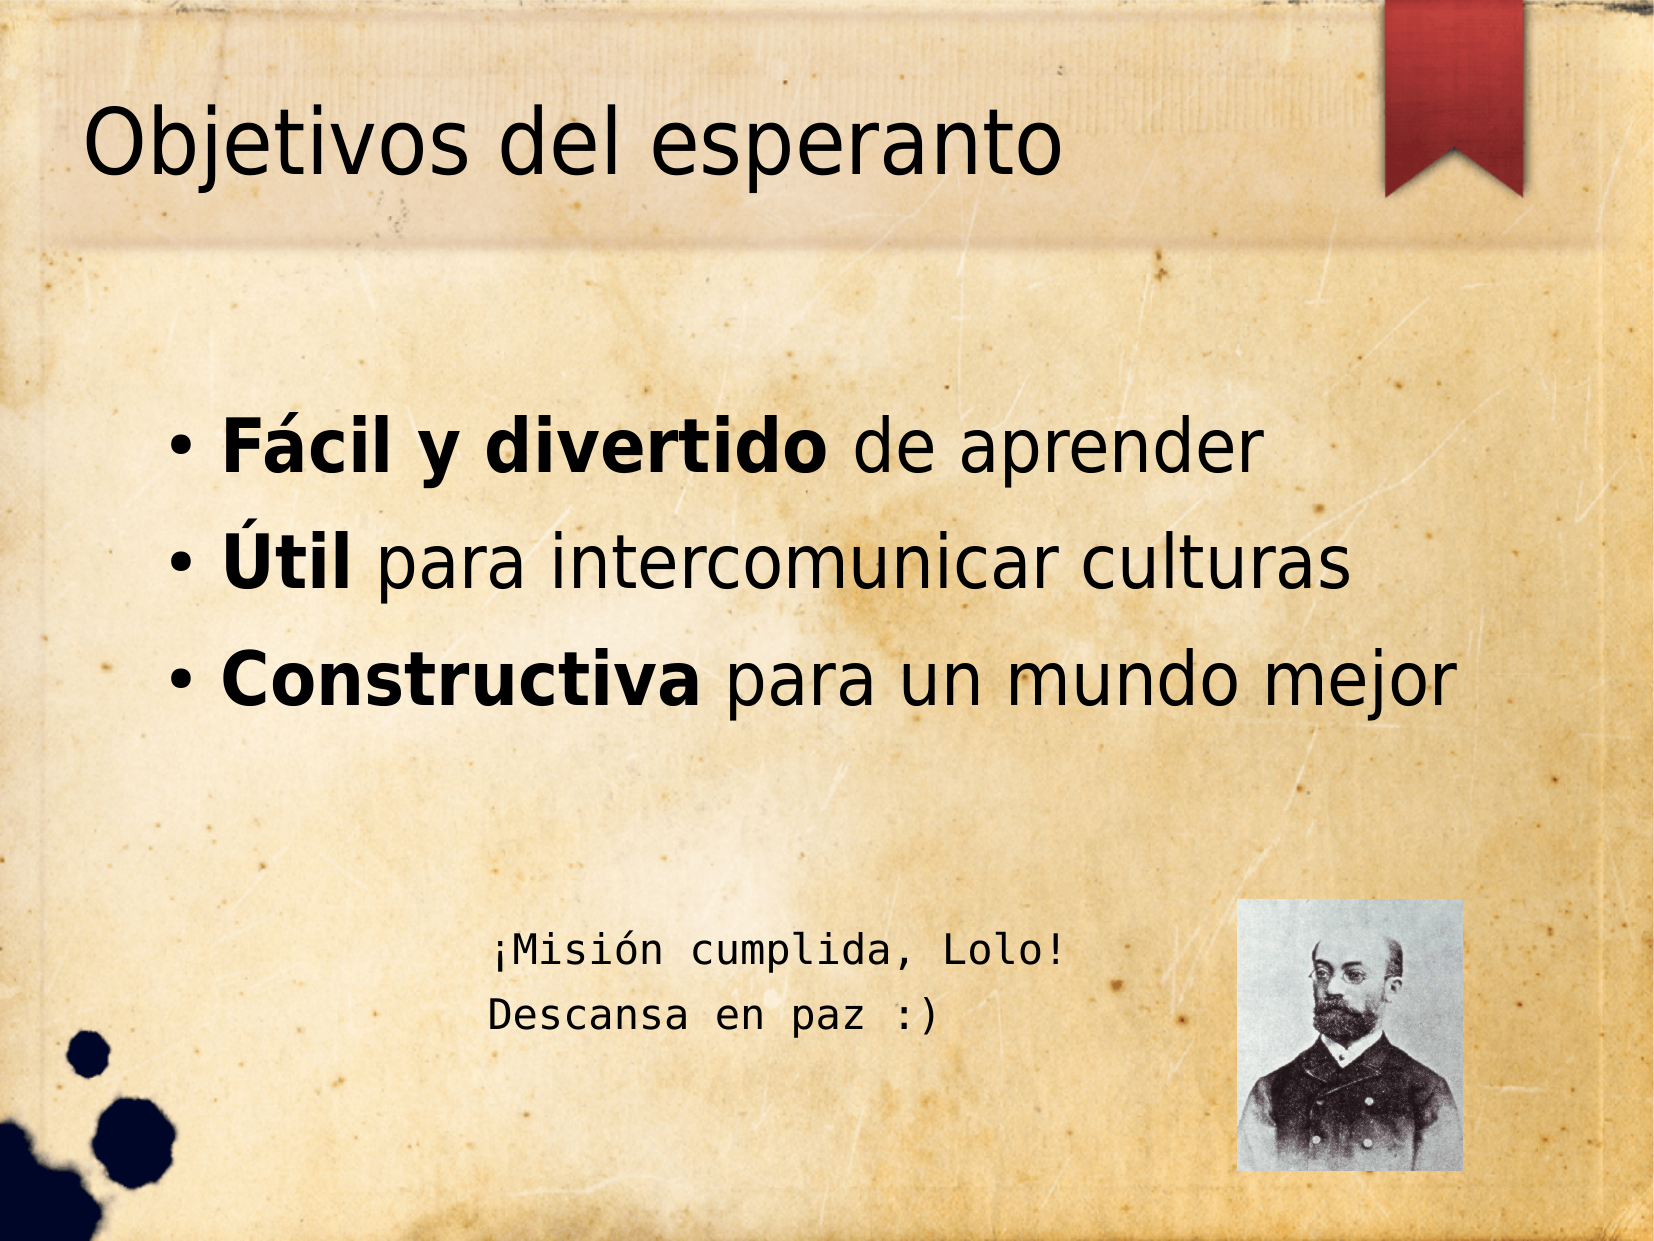

# Objetivos del esperanto
Fácil y divertido de aprender
Útil para intercomunicar culturas
Constructiva para un mundo mejor
¡Misión cumplida, Lolo!
Descansa en paz :)